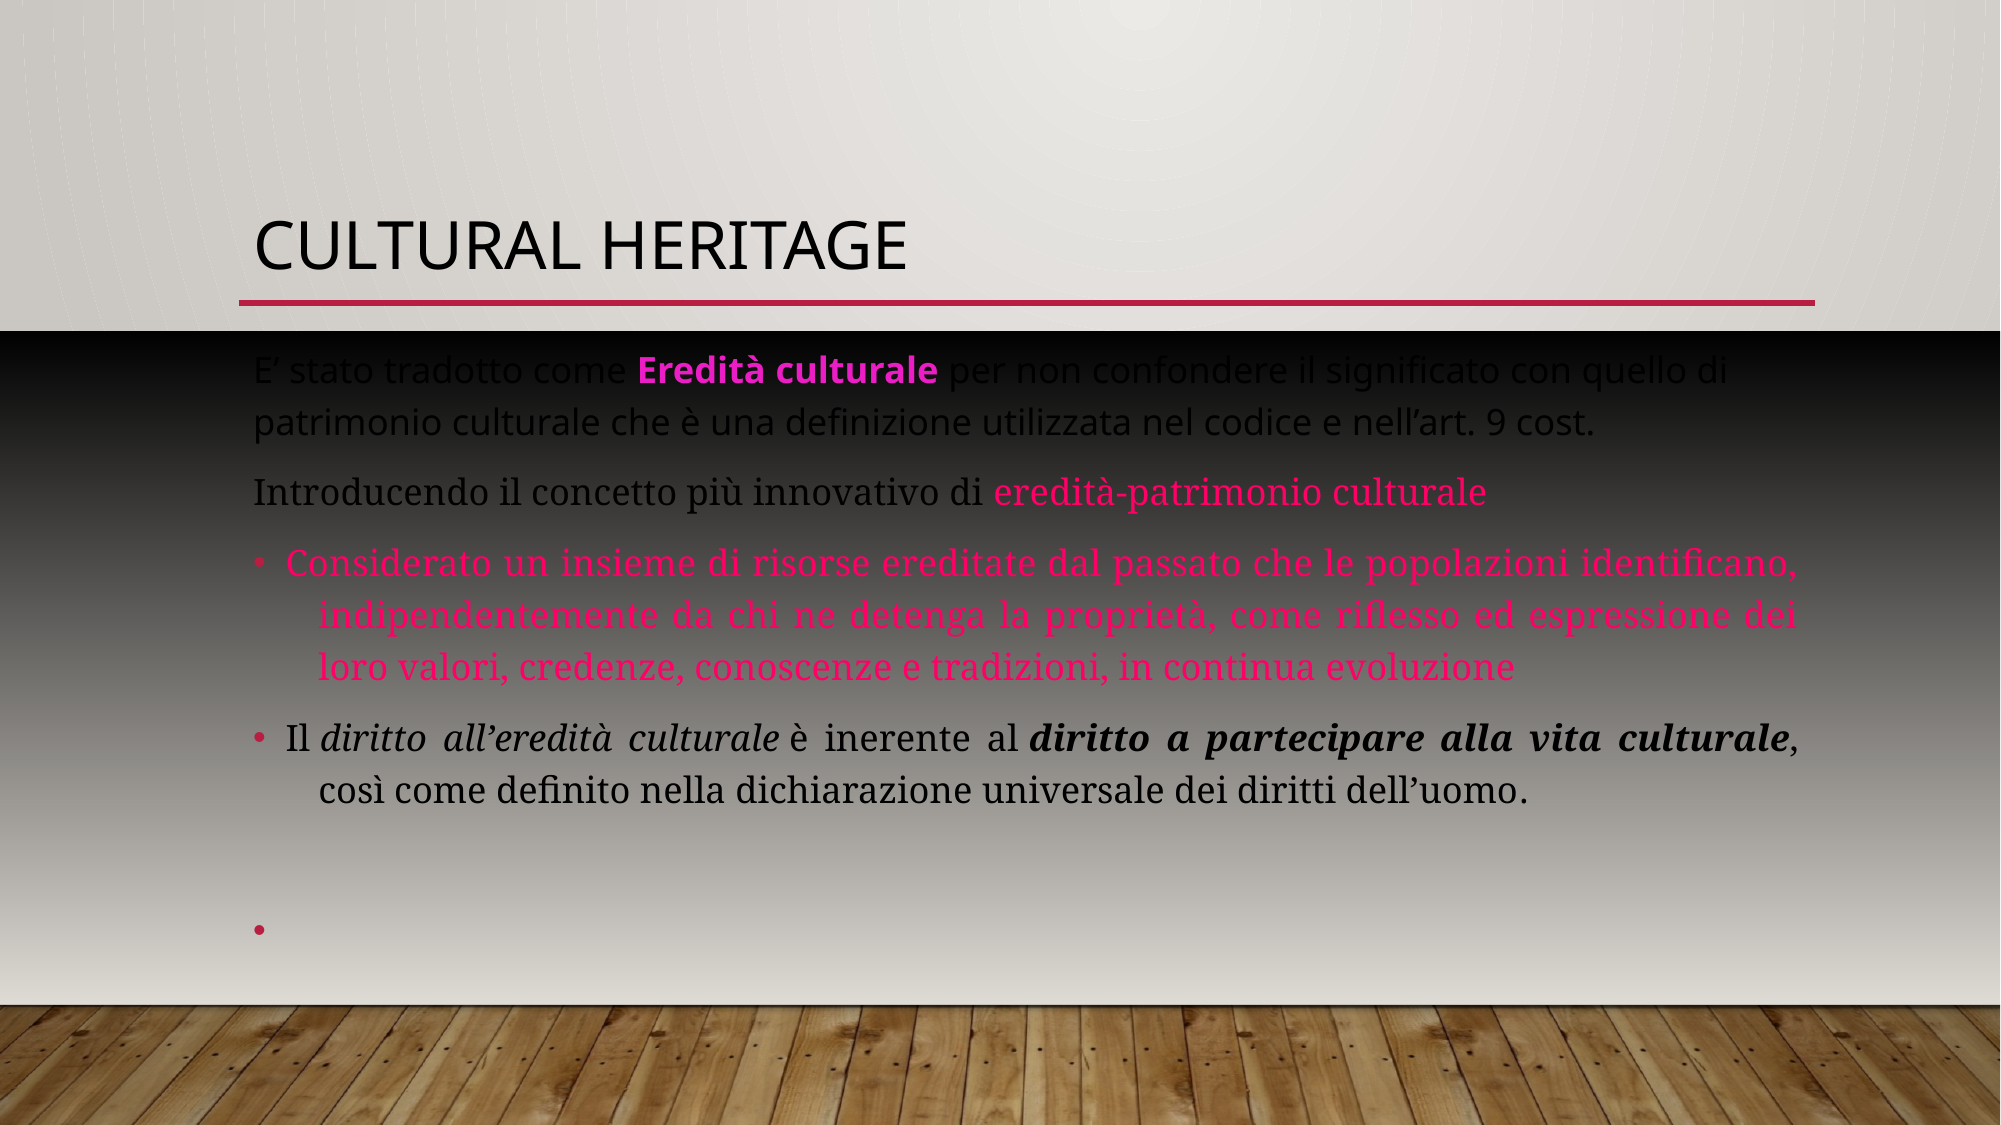

# Cultural heritage
E’ stato tradotto come Eredità culturale per non confondere il significato con quello di patrimonio culturale che è una definizione utilizzata nel codice e nell’art. 9 cost.
Introducendo il concetto più innovativo di eredità-patrimonio culturale
Considerato un insieme di risorse ereditate dal passato che le popolazioni identificano, indipendentemente da chi ne detenga la proprietà, come riflesso ed espressione dei loro valori, credenze, conoscenze e tradizioni, in continua evoluzione
Il diritto all’eredità culturale è inerente al diritto a partecipare alla vita culturale, così come definito nella dichiarazione universale dei diritti dell’uomo.